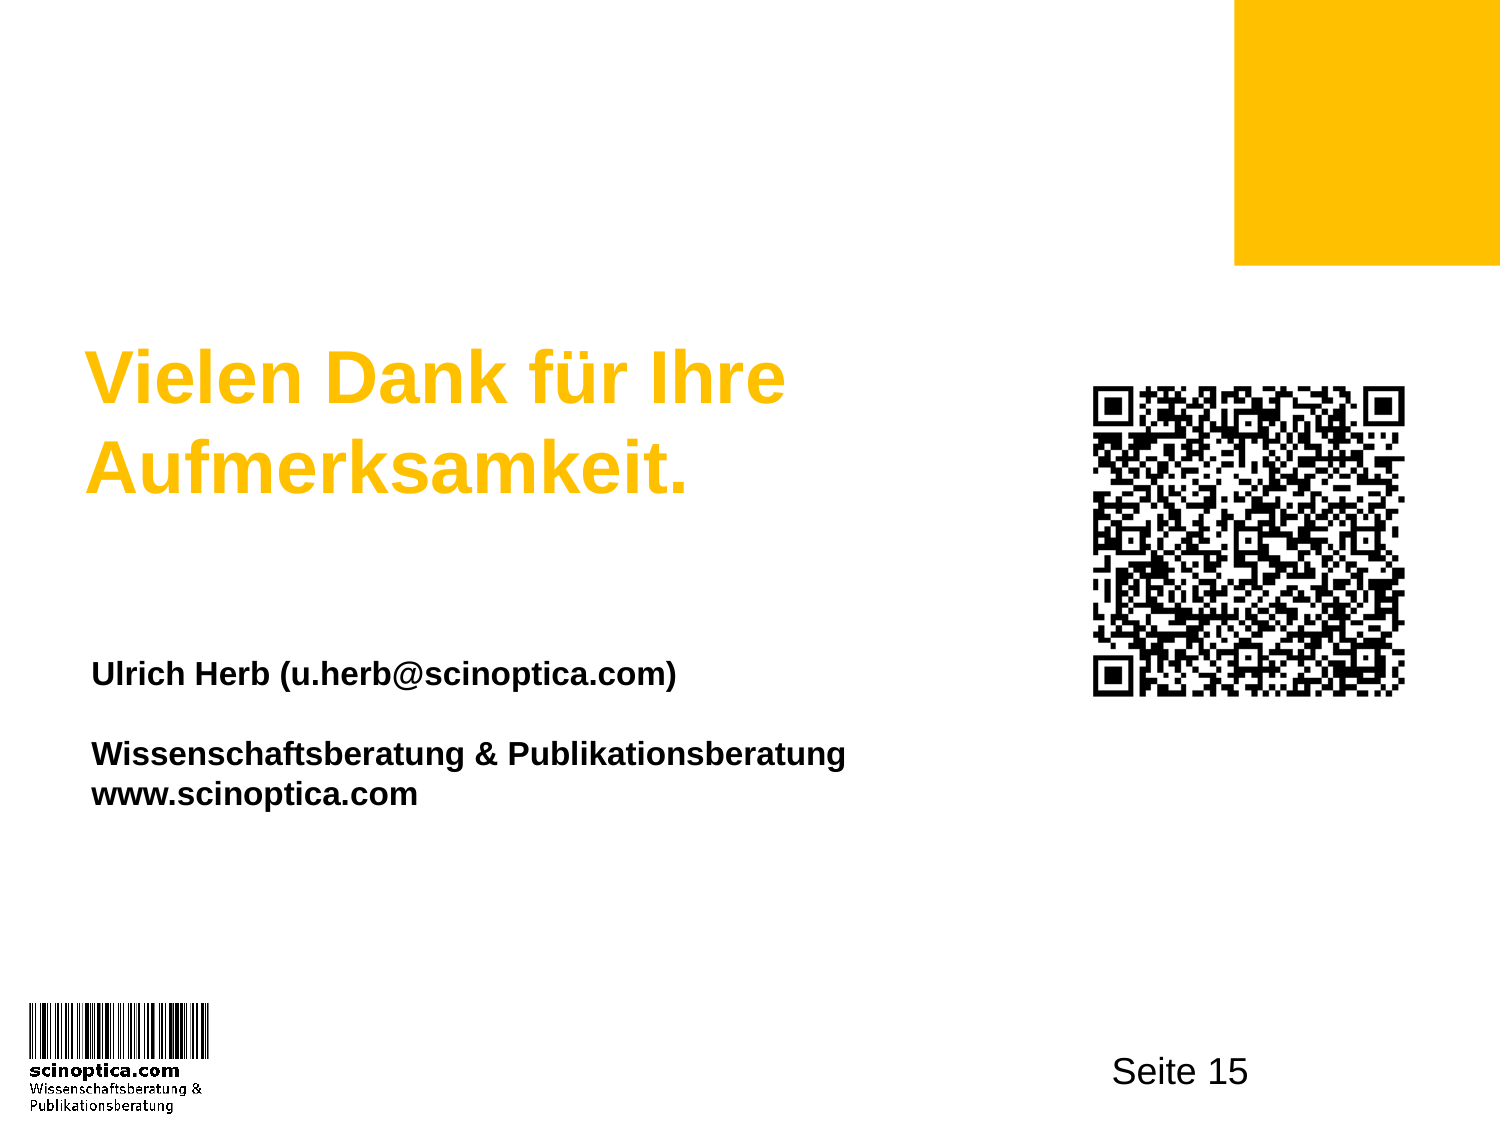

# Vielen Dank für Ihre Aufmerksamkeit.
Ulrich Herb (u.herb@scinoptica.com)
Wissenschaftsberatung & Publikationsberatung
www.scinoptica.com
Seite